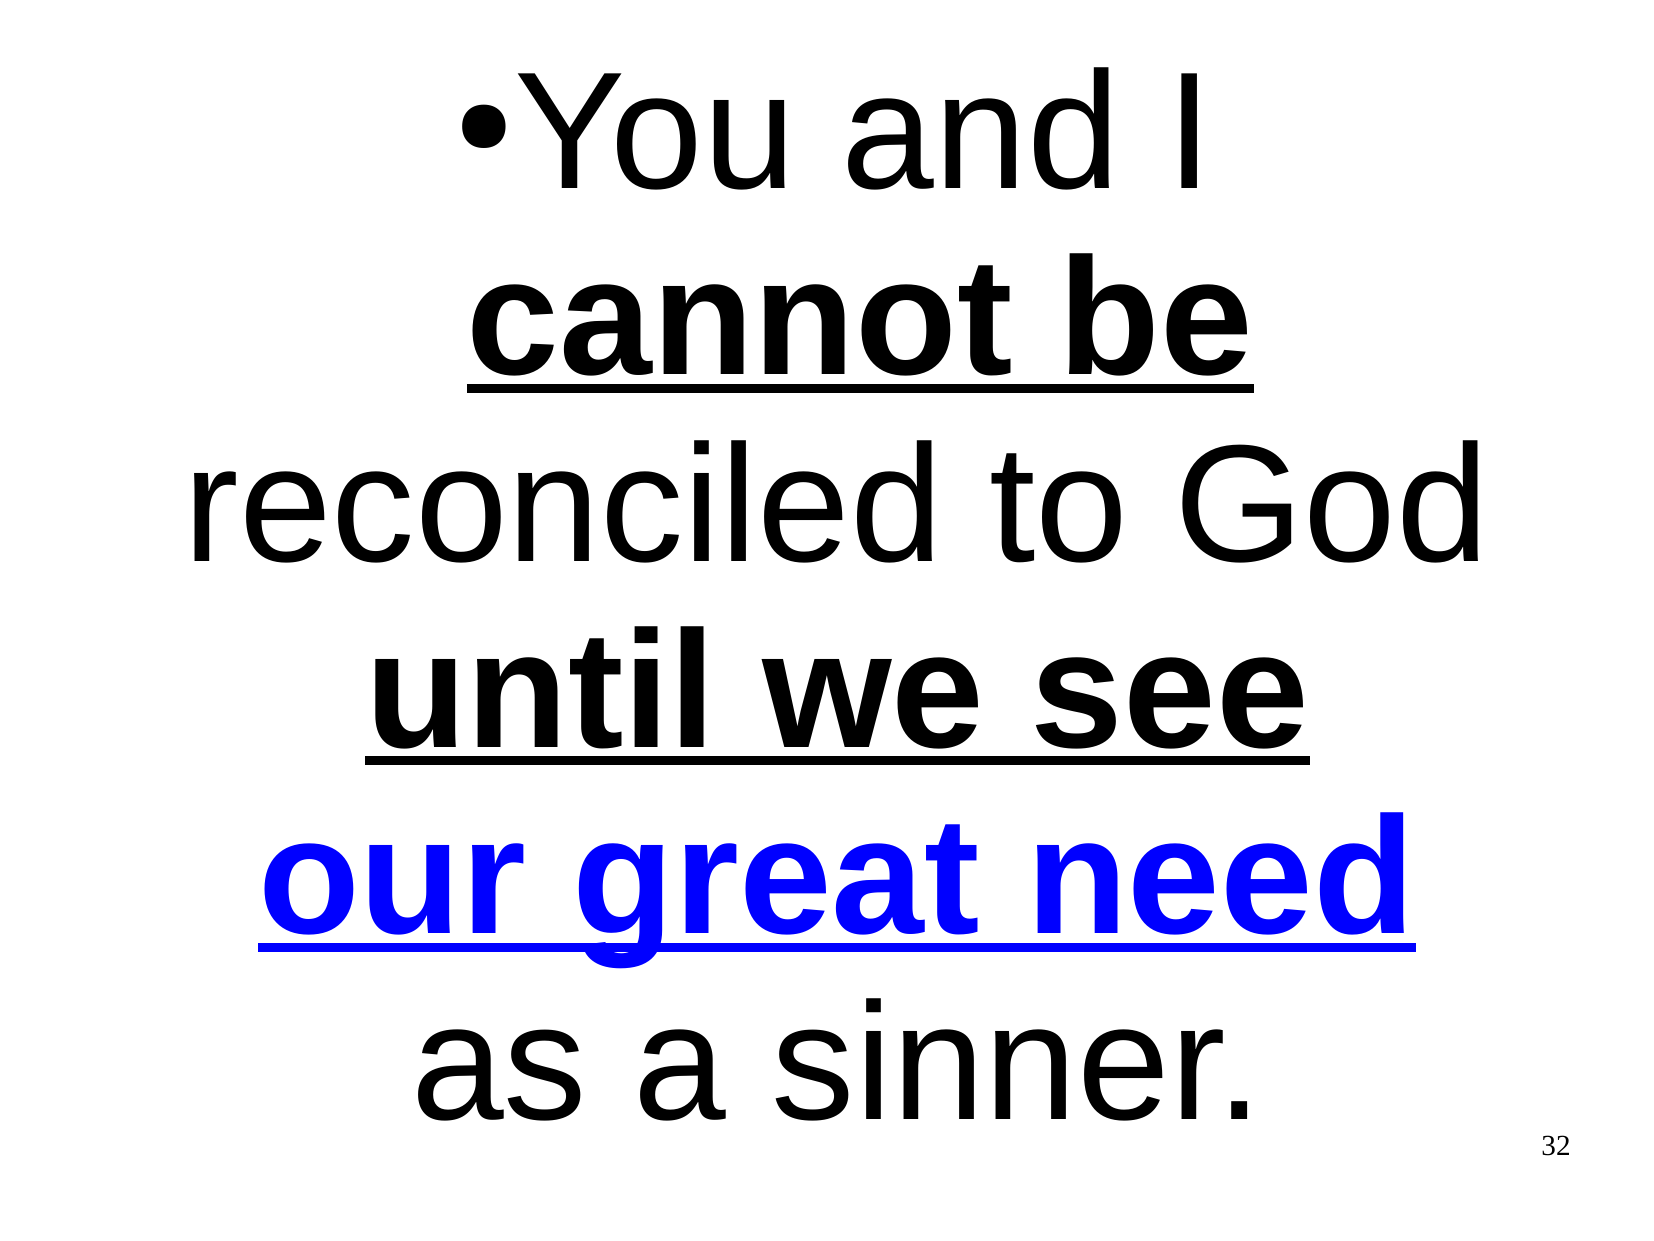

# You and I cannot be reconciled to God until we see our great need as a sinner.
32